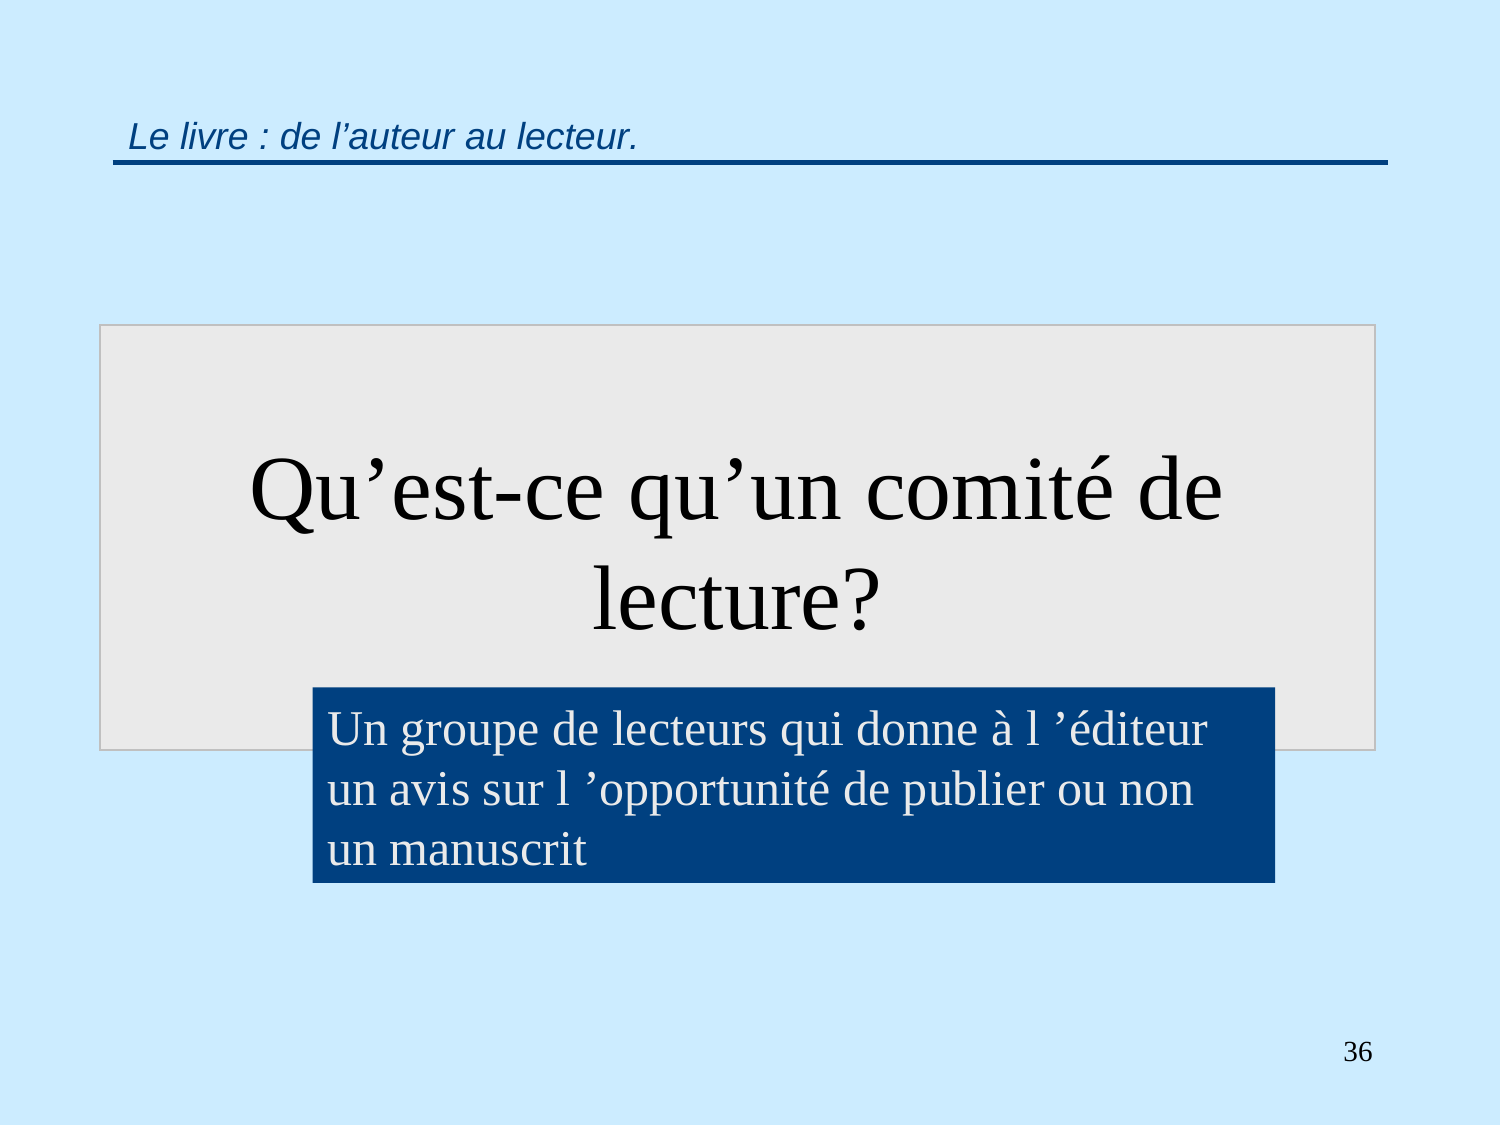

Le livre : de l’auteur au lecteur.
# Qu’est-ce qu’un comité de lecture?
Un groupe de lecteurs qui donne à l ’éditeur un avis sur l ’opportunité de publier ou non un manuscrit
36